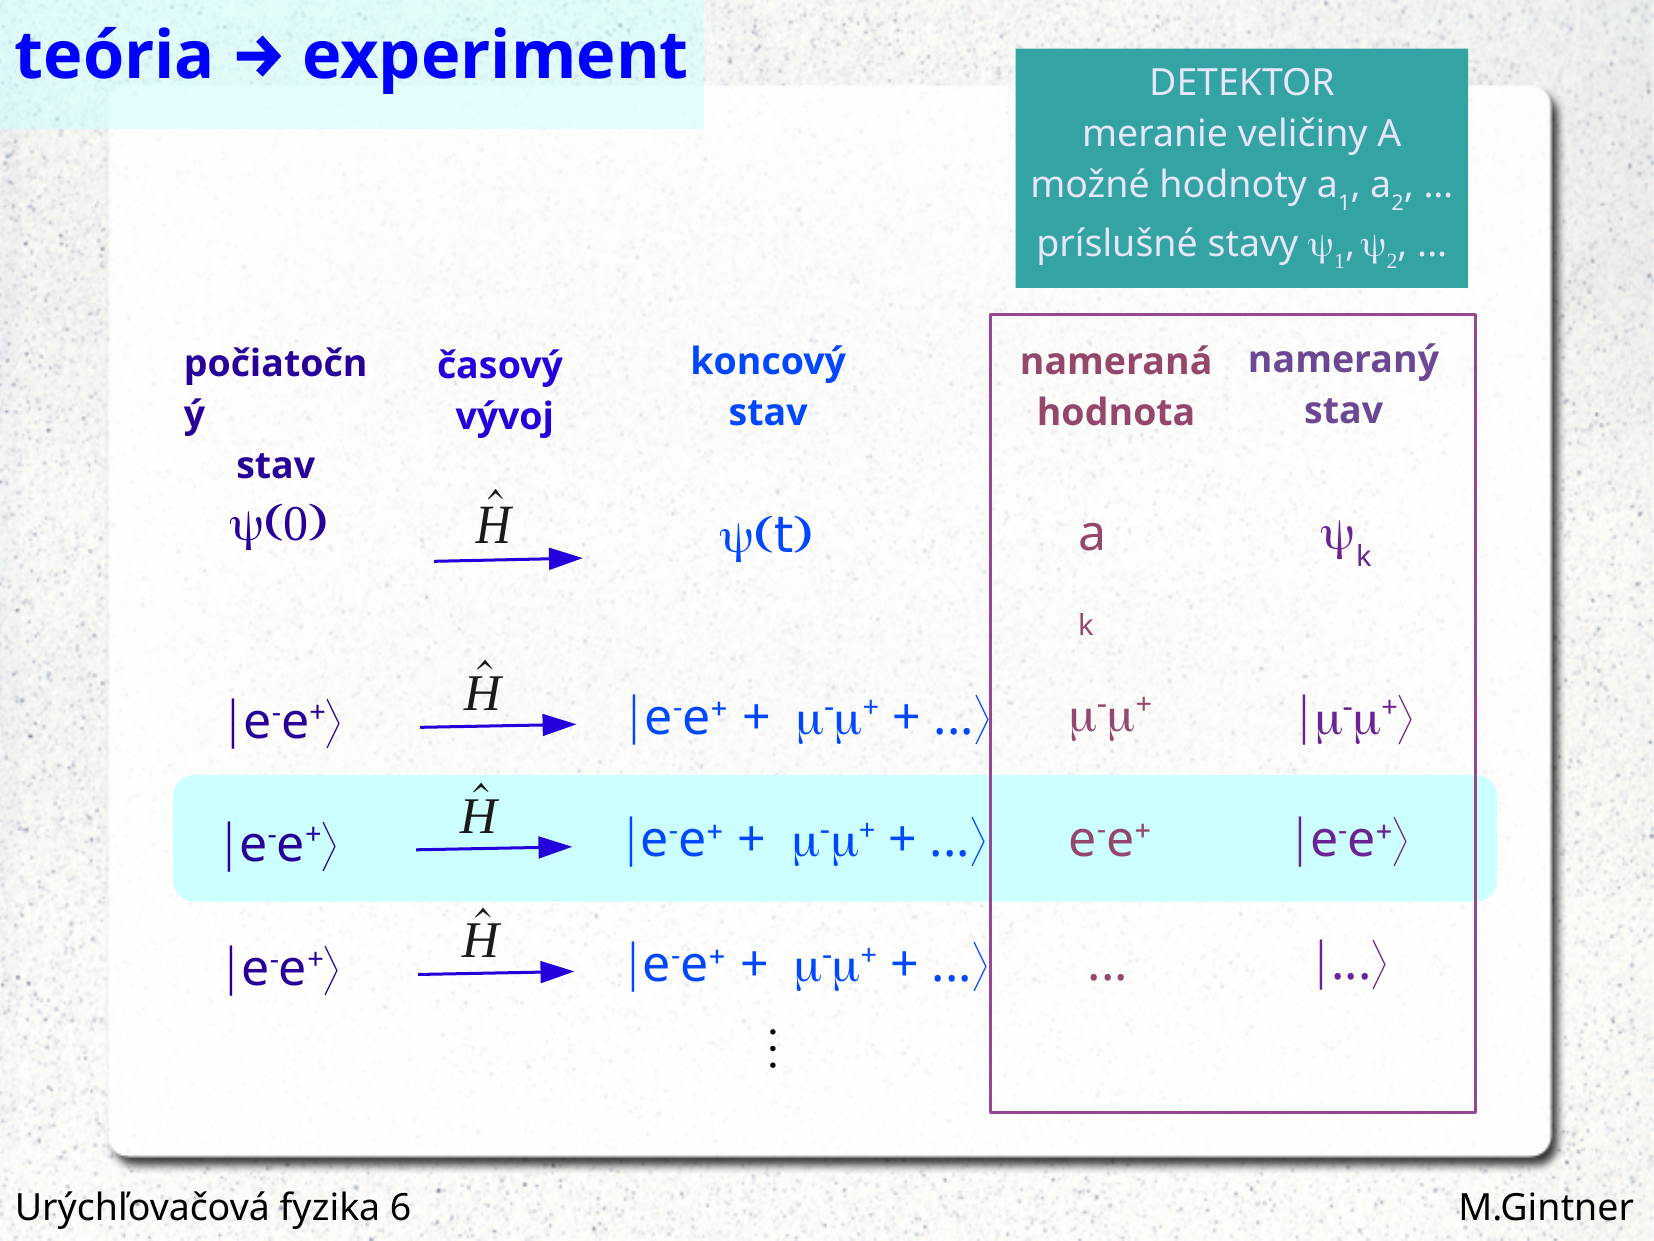

teória → experiment
DETEKTOR
meranie veličiny A
možné hodnoty a1, a2, …
príslušné stavy 1, 2, ...
nameraný
stav
koncový
stav
nameraná
hodnota
počiatočný
stav
časový
vývoj
k
ak
(0)
(t)
m-m+
m-m+
e-e+ + m-m+ + ...
e-e+
e-e+
e-e+
e-e+ + m-m+ + ...
e-e+
...
...
e-e+ + m-m+ + ...
e-e+
⋮
Urýchľovačová fyzika 6
M.Gintner